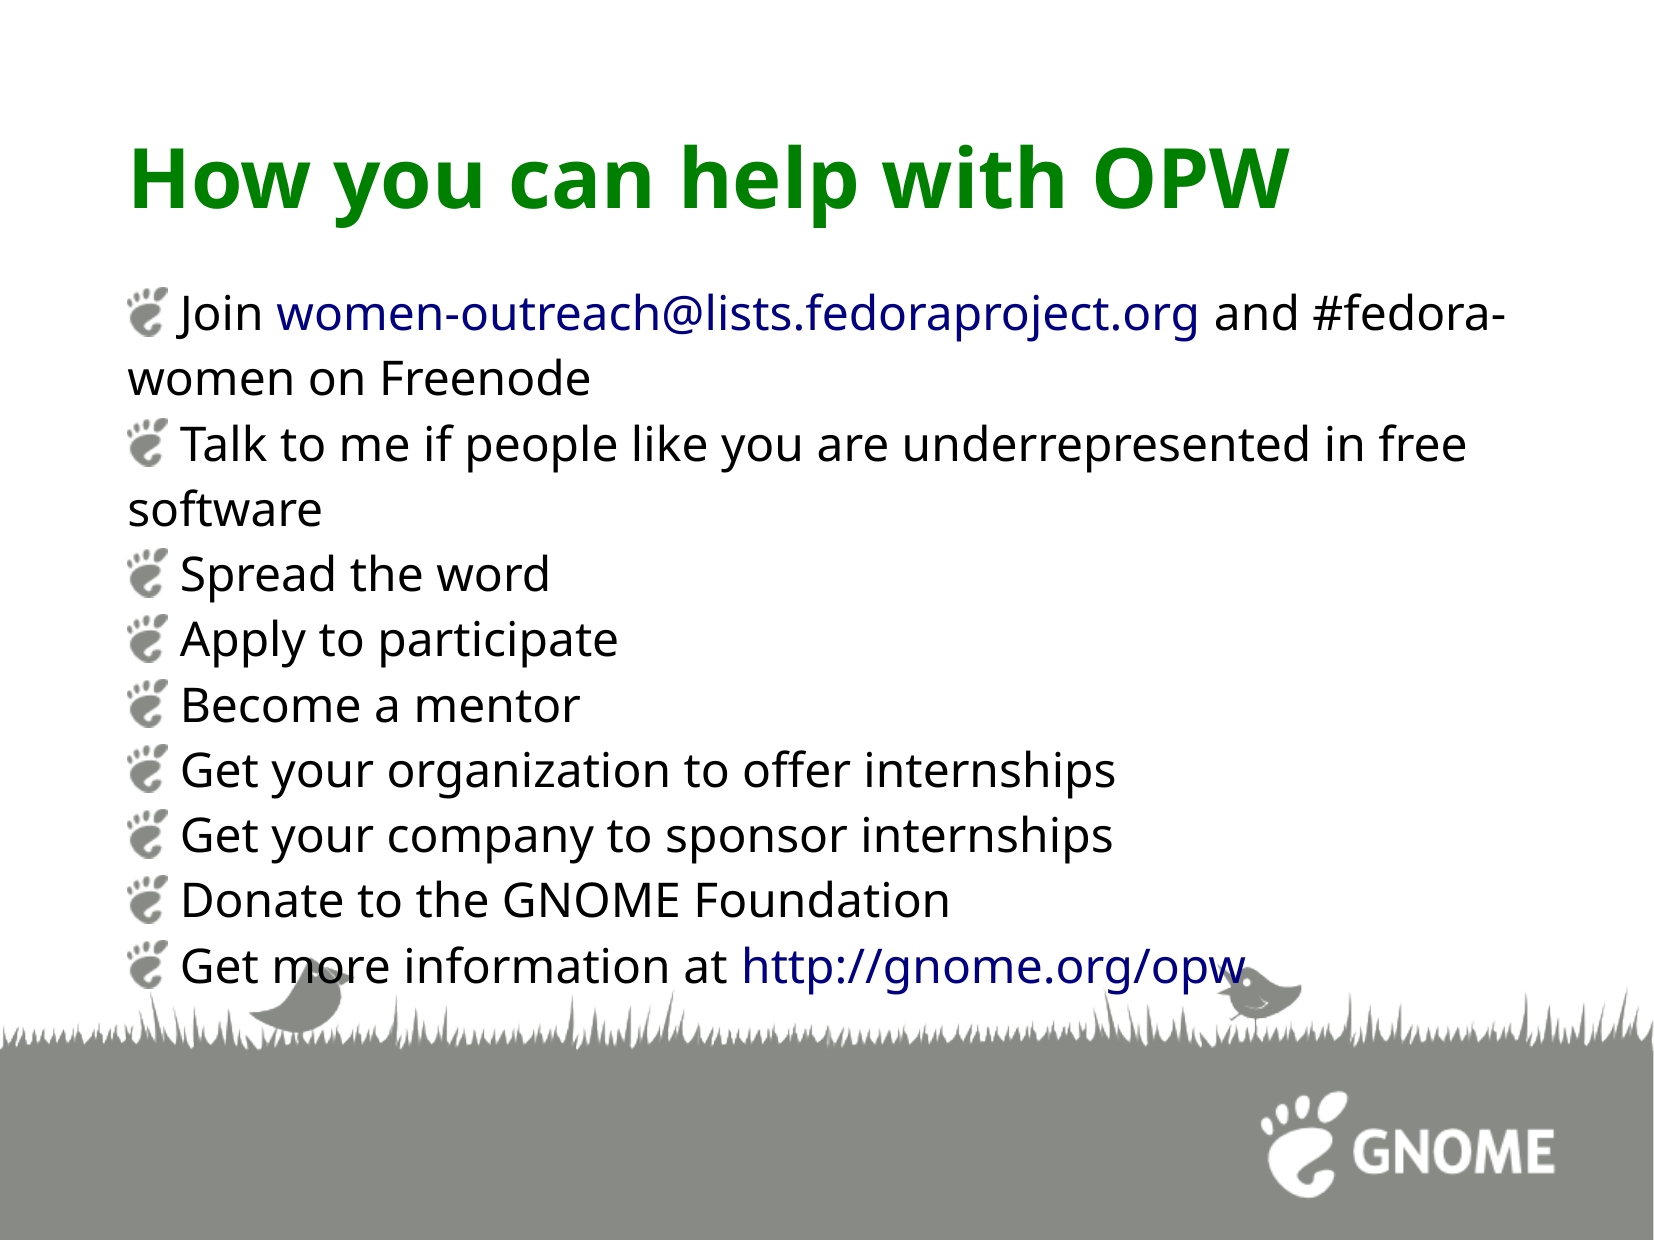

How you can help with OPW
 Join women-outreach@lists.fedoraproject.org and #fedora-women on Freenode
 Talk to me if people like you are underrepresented in free software
 Spread the word
 Apply to participate
 Become a mentor
 Get your organization to offer internships
 Get your company to sponsor internships
 Donate to the GNOME Foundation
 Get more information at http://gnome.org/opw